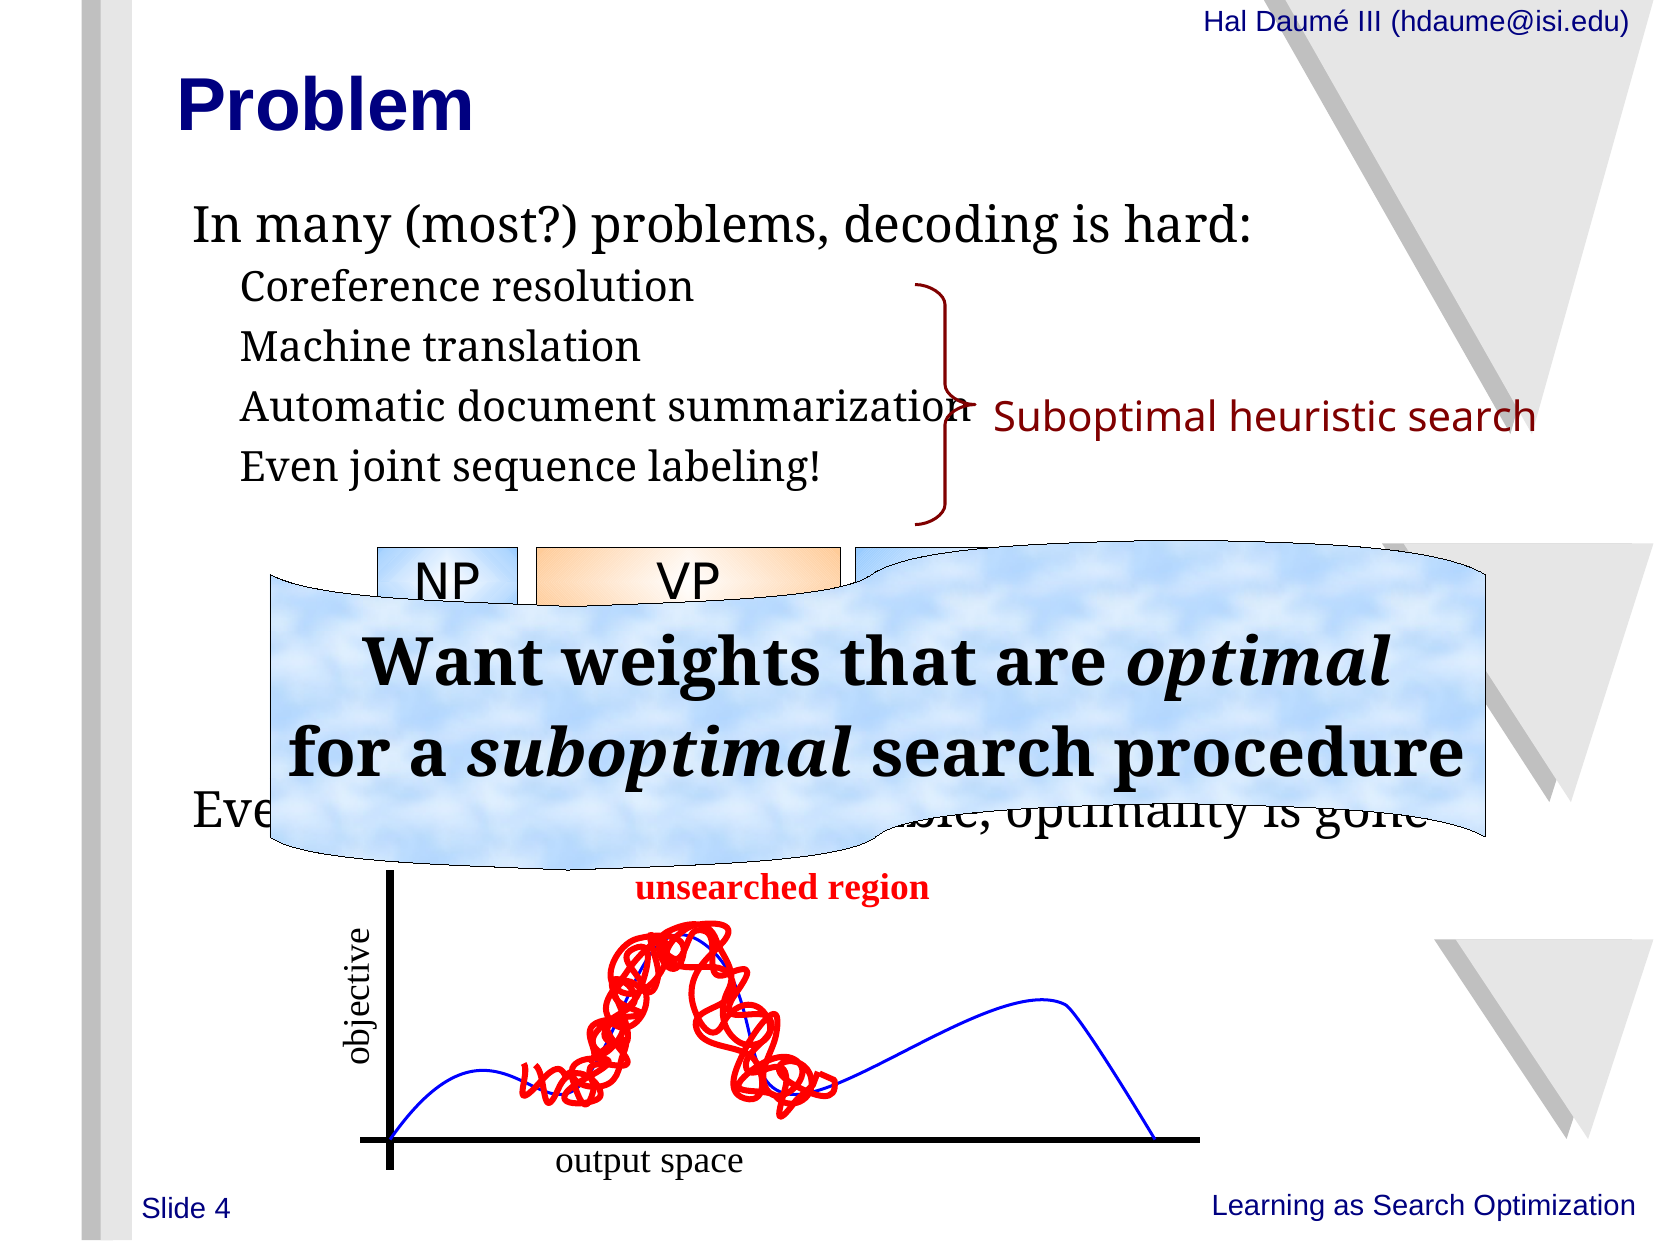

# Problem
In many (most?) problems, decoding is hard:
Coreference resolution
Machine translation
Automatic document summarization
Even joint sequence labeling!
Suboptimal heuristic search
Want weights that are optimal
for a suboptimal search procedure
NP
VP
NP
Pro
Md
Vb
Dt
Nn
I
can
can
a
can
Even if estimation were tractable, optimality is gone
unsearched region
objective
output space